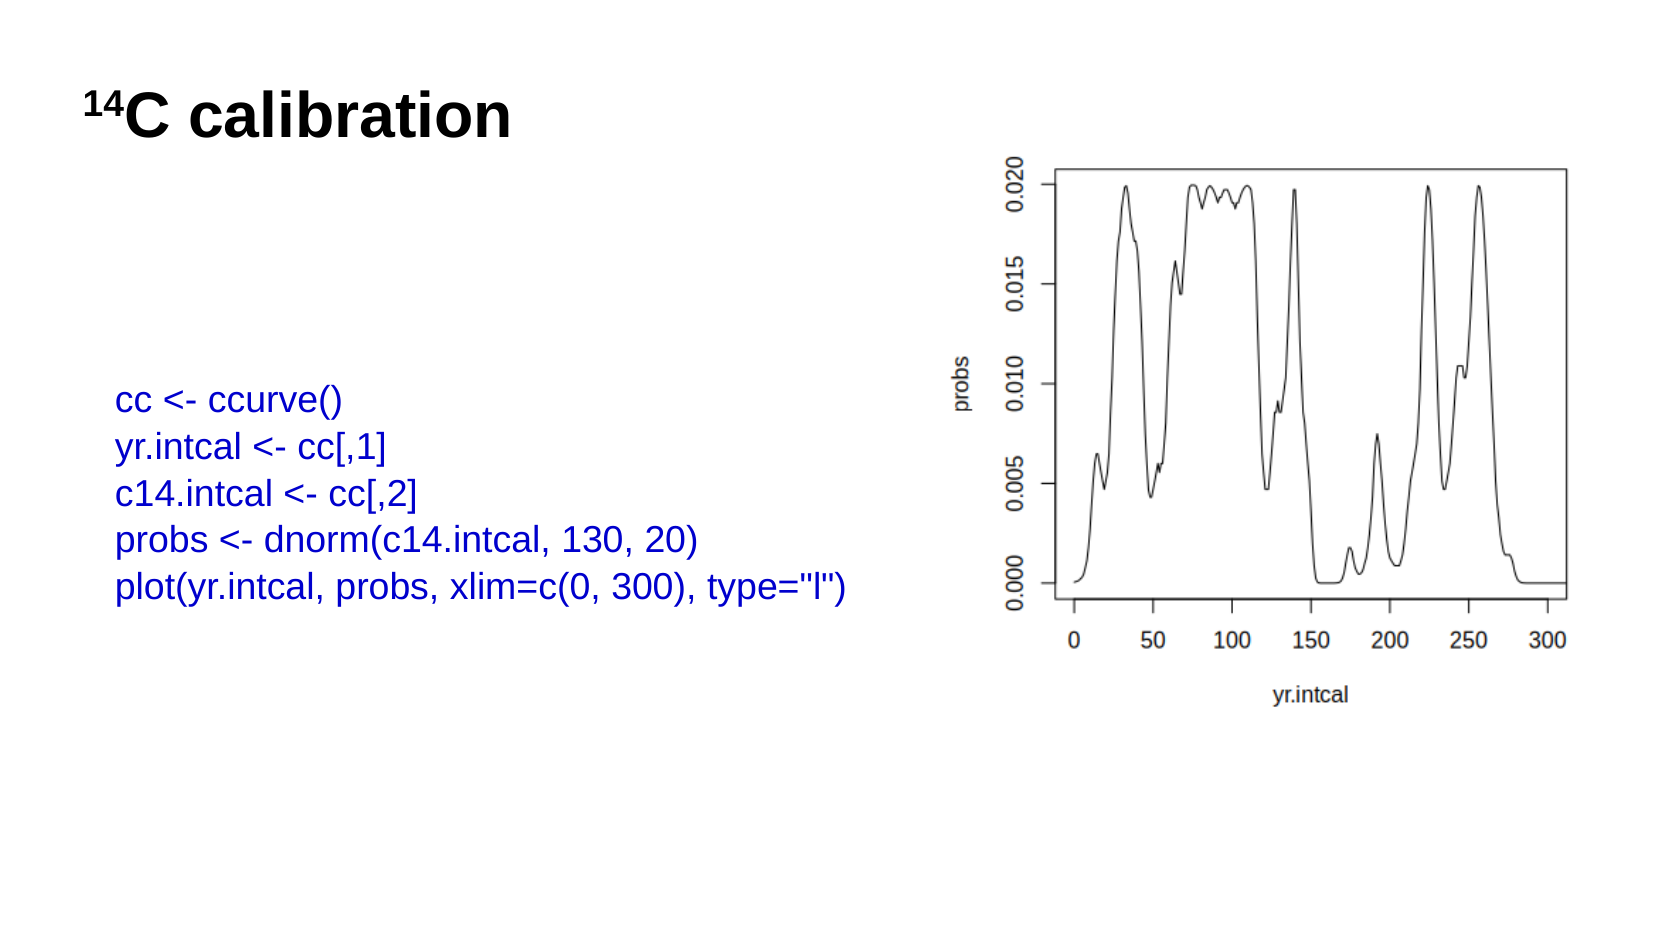

14C calibration
cc <- ccurve()
yr.intcal <- cc[,1]
c14.intcal <- cc[,2]
probs <- dnorm(c14.intcal, 130, 20)
plot(yr.intcal, probs, xlim=c(0, 300), type="l")